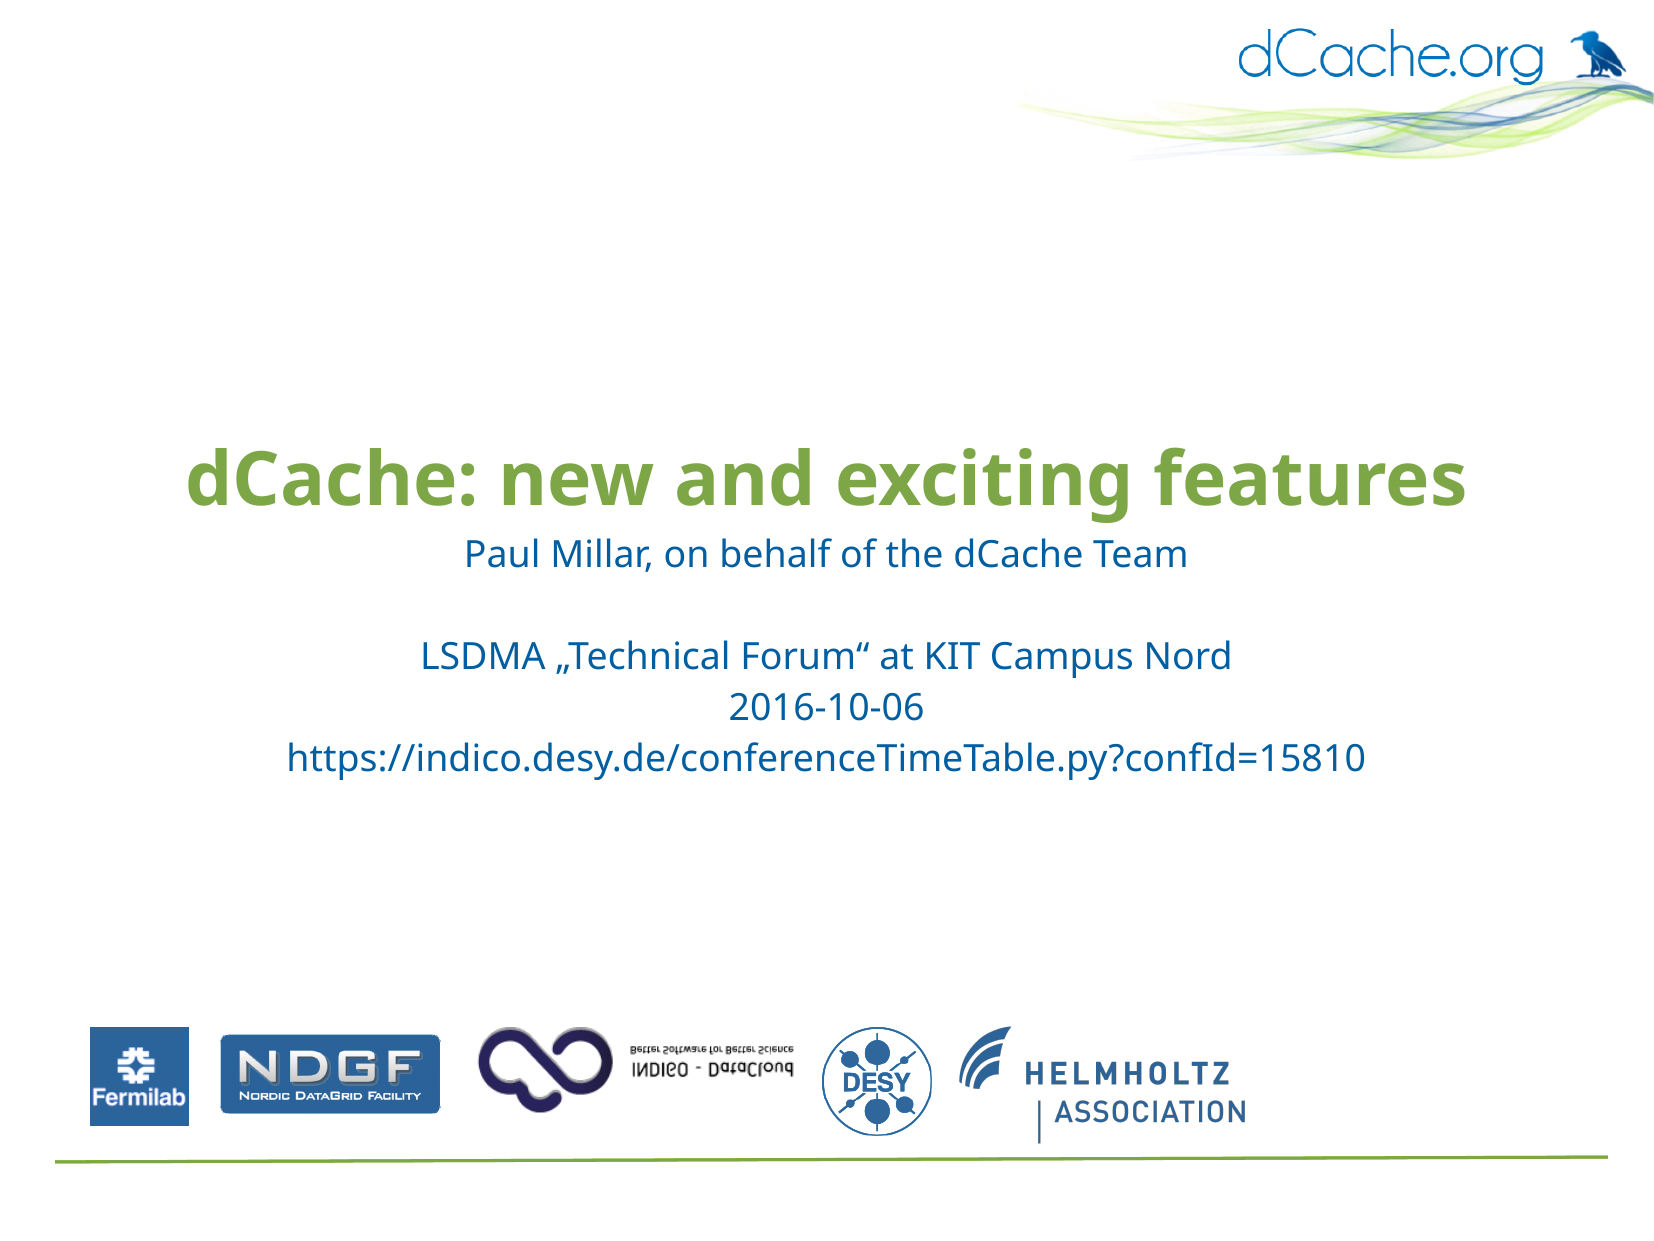

dCache: new and exciting features
Paul Millar, on behalf of the dCache Team
LSDMA „Technical Forum“ at KIT Campus Nord
2016-10-06
https://indico.desy.de/conferenceTimeTable.py?confId=15810